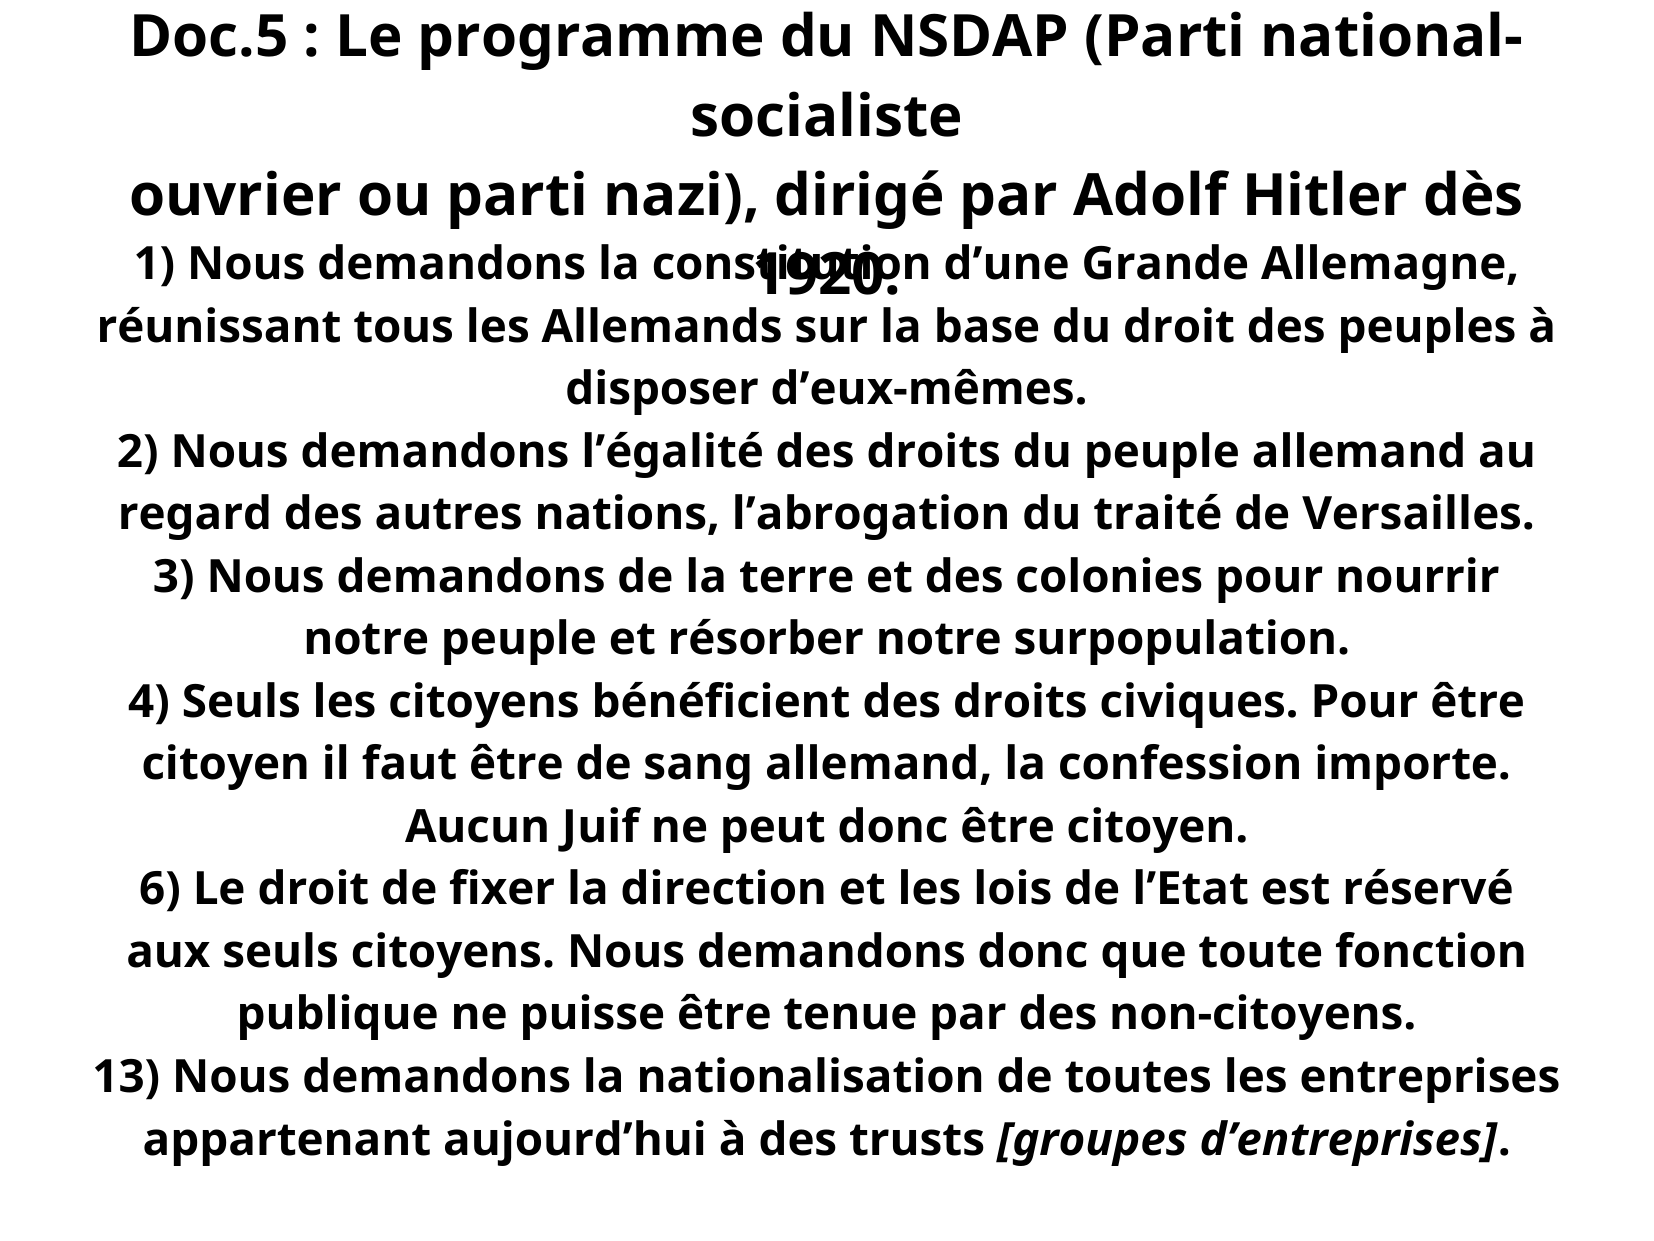

# Doc.5 : Le programme du NSDAP (Parti national-socialiste ouvrier ou parti nazi), dirigé par Adolf Hitler dès 1920.
1) Nous demandons la constitution d’une Grande Allemagne,
réunissant tous les Allemands sur la base du droit des peuples à
disposer d’eux-mêmes.
2) Nous demandons l’égalité des droits du peuple allemand au
regard des autres nations, l’abrogation du traité de Versailles.
3) Nous demandons de la terre et des colonies pour nourrir
notre peuple et résorber notre surpopulation.
4) Seuls les citoyens bénéficient des droits civiques. Pour être
citoyen il faut être de sang allemand, la confession importe.
Aucun Juif ne peut donc être citoyen.
6) Le droit de fixer la direction et les lois de l’Etat est réservé
aux seuls citoyens. Nous demandons donc que toute fonction
publique ne puisse être tenue par des non-citoyens.
13) Nous demandons la nationalisation de toutes les entreprises
appartenant aujourd’hui à des trusts [groupes d’entreprises].